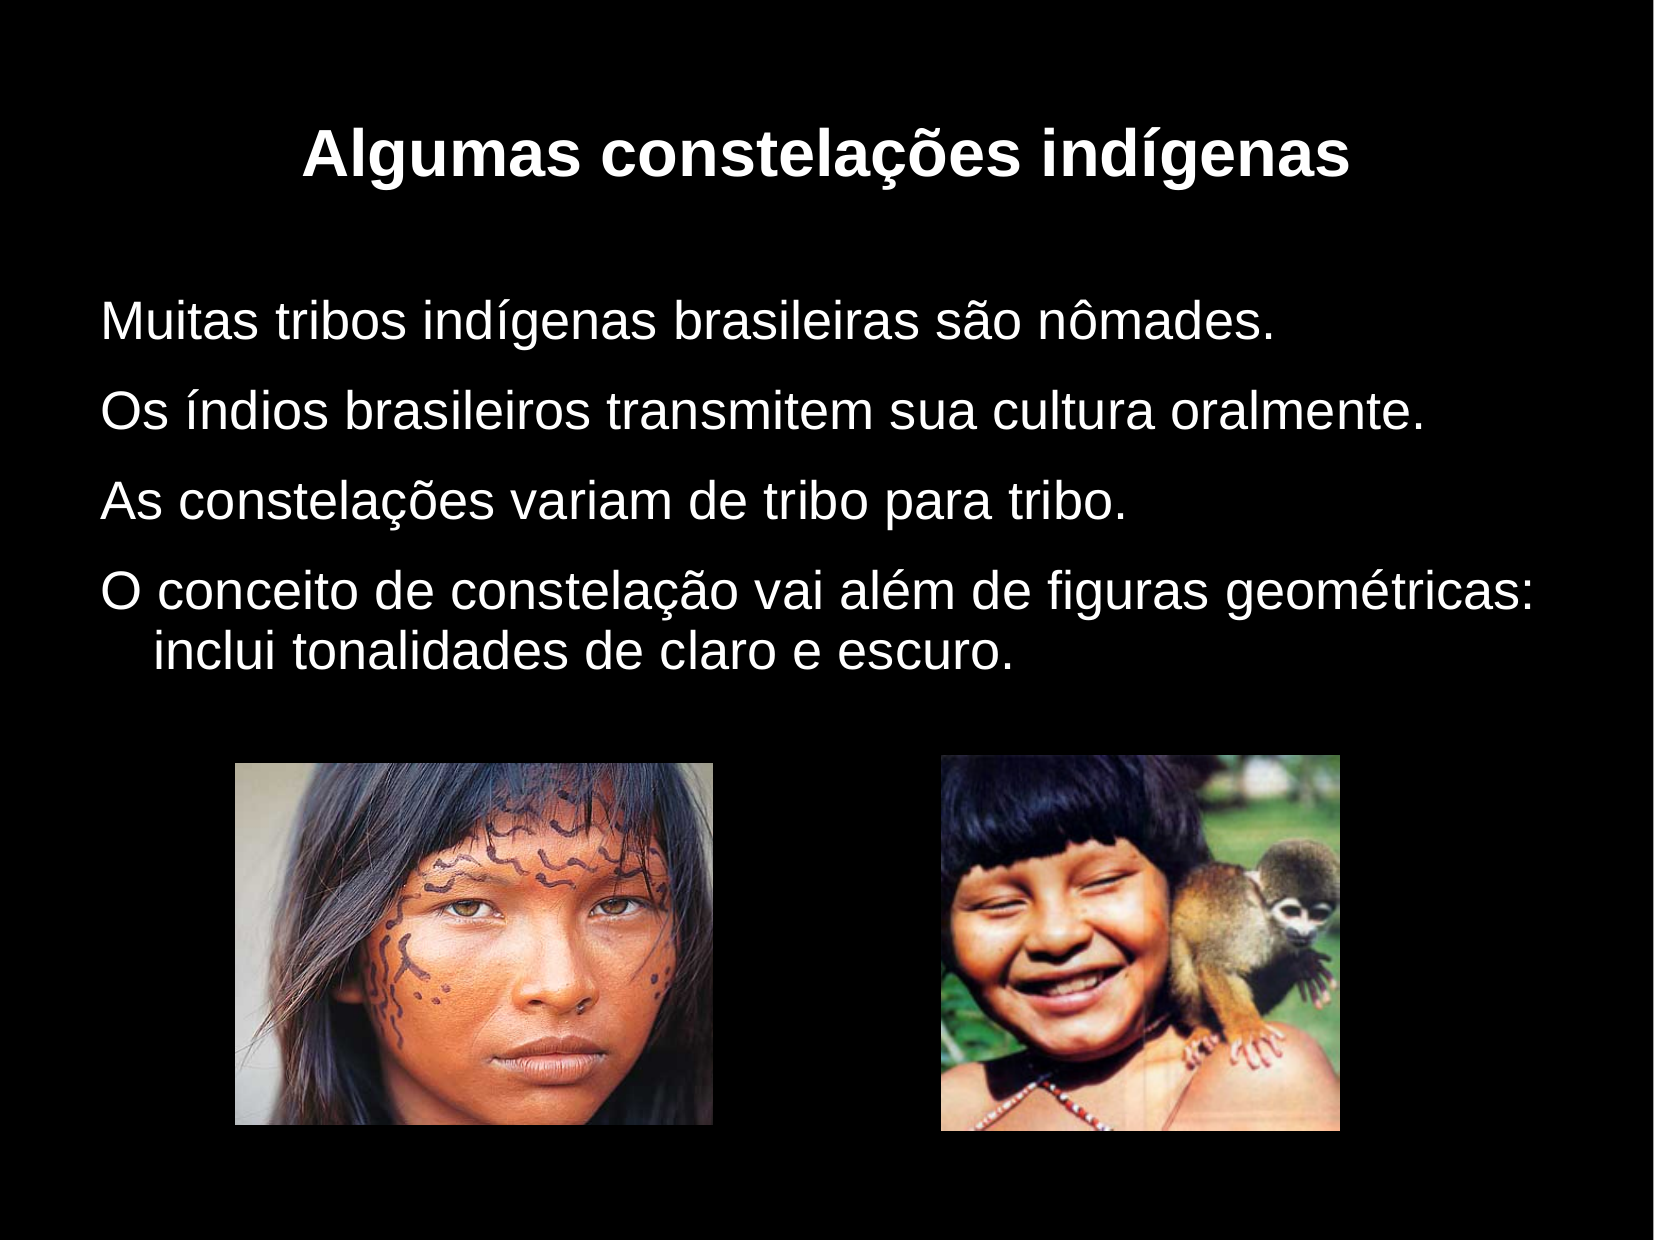

# Algumas constelações indígenas
Muitas tribos indígenas brasileiras são nômades.
Os índios brasileiros transmitem sua cultura oralmente.
As constelações variam de tribo para tribo.
O conceito de constelação vai além de figuras geométricas: inclui tonalidades de claro e escuro.